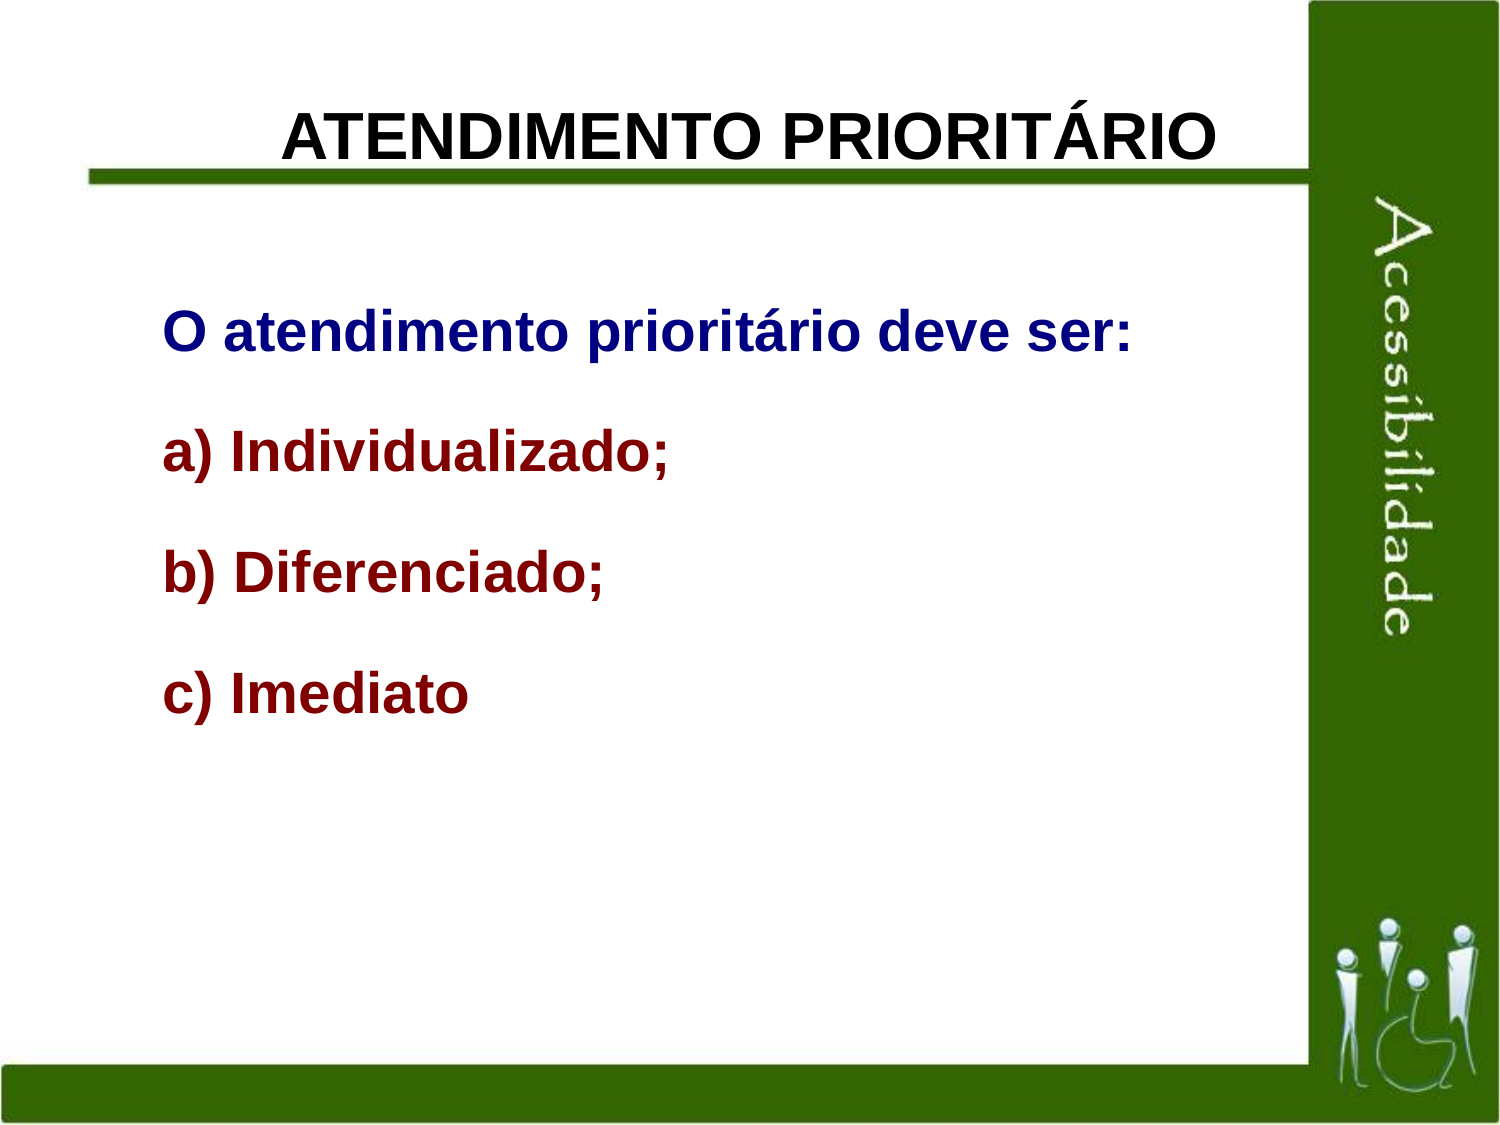

# ATENDIMENTO PRIORITÁRIO
O atendimento prioritário deve ser:
a) Individualizado;
b) Diferenciado;
c) Imediato